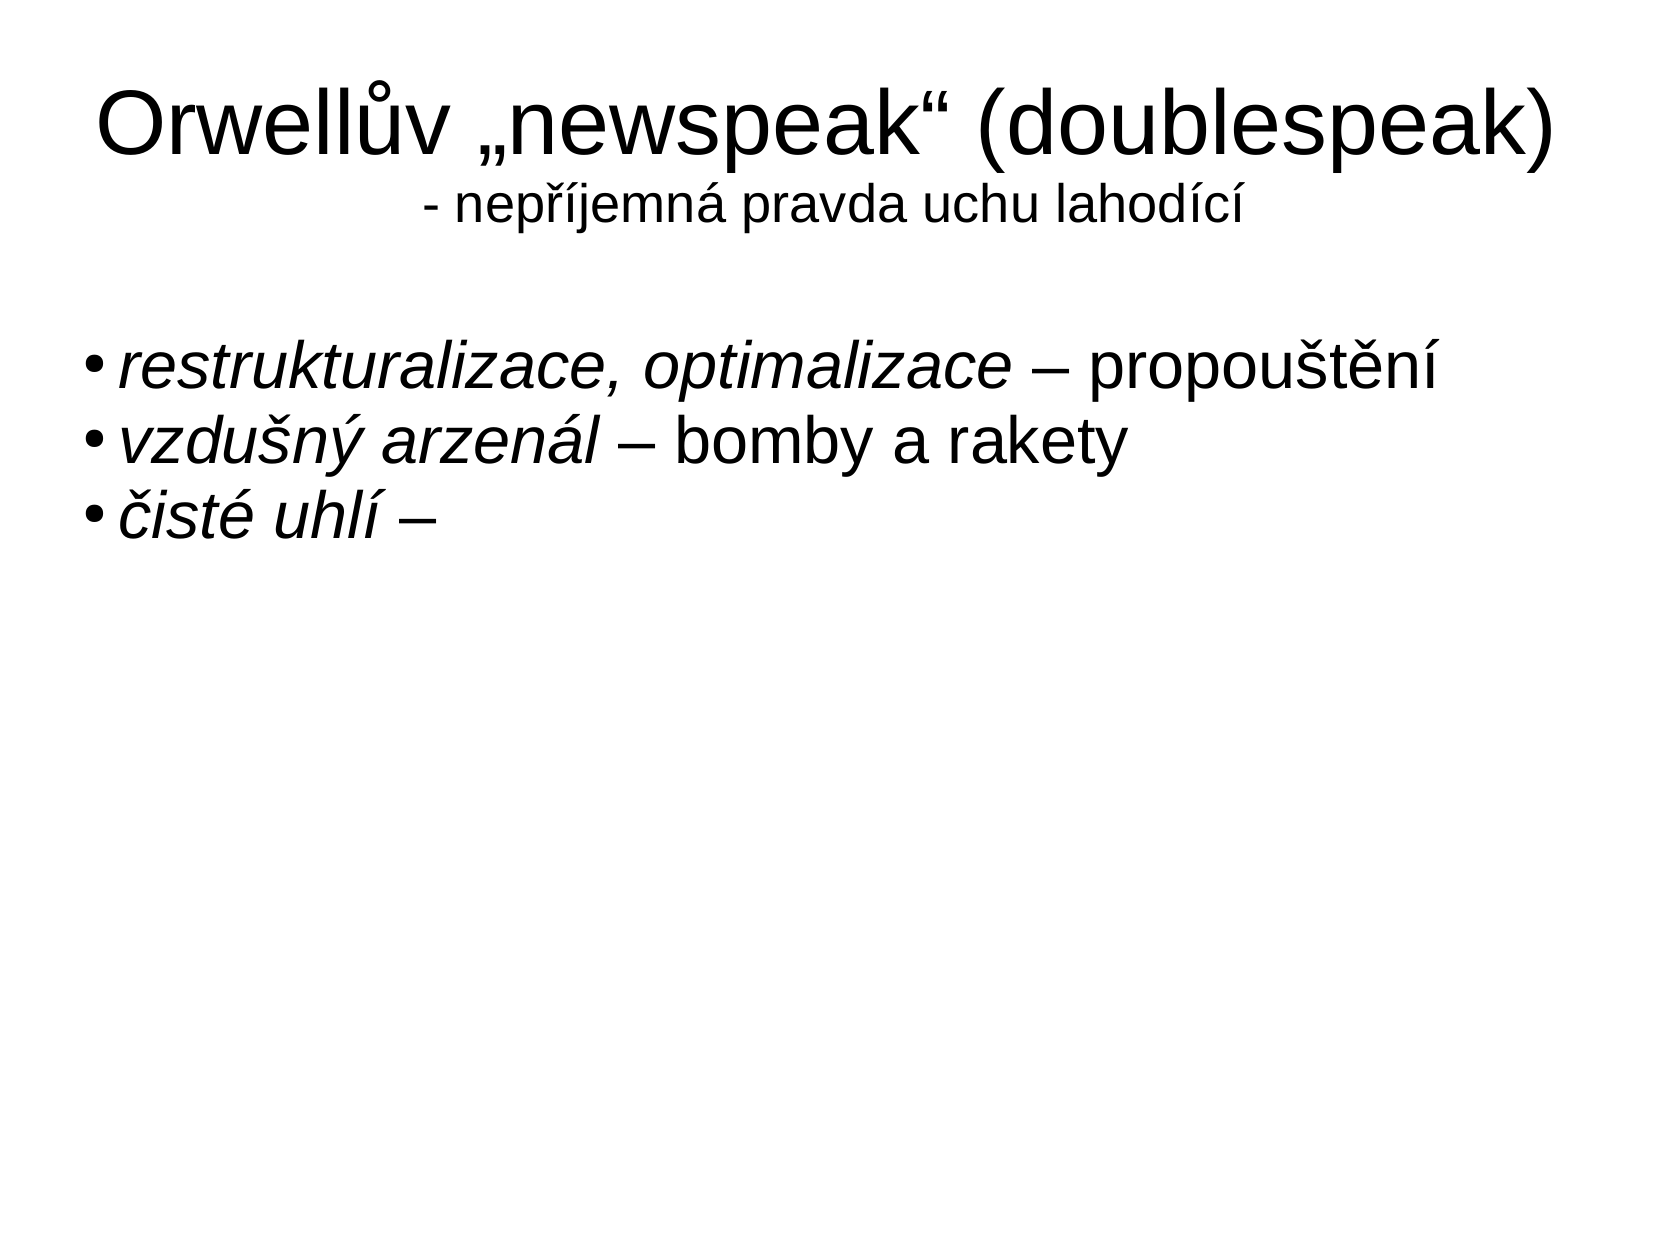

# Orwellův „newspeak“ (doublespeak) - nepříjemná pravda uchu lahodící
restrukturalizace, optimalizace – propouštění
vzdušný arzenál – bomby a rakety
čisté uhlí –